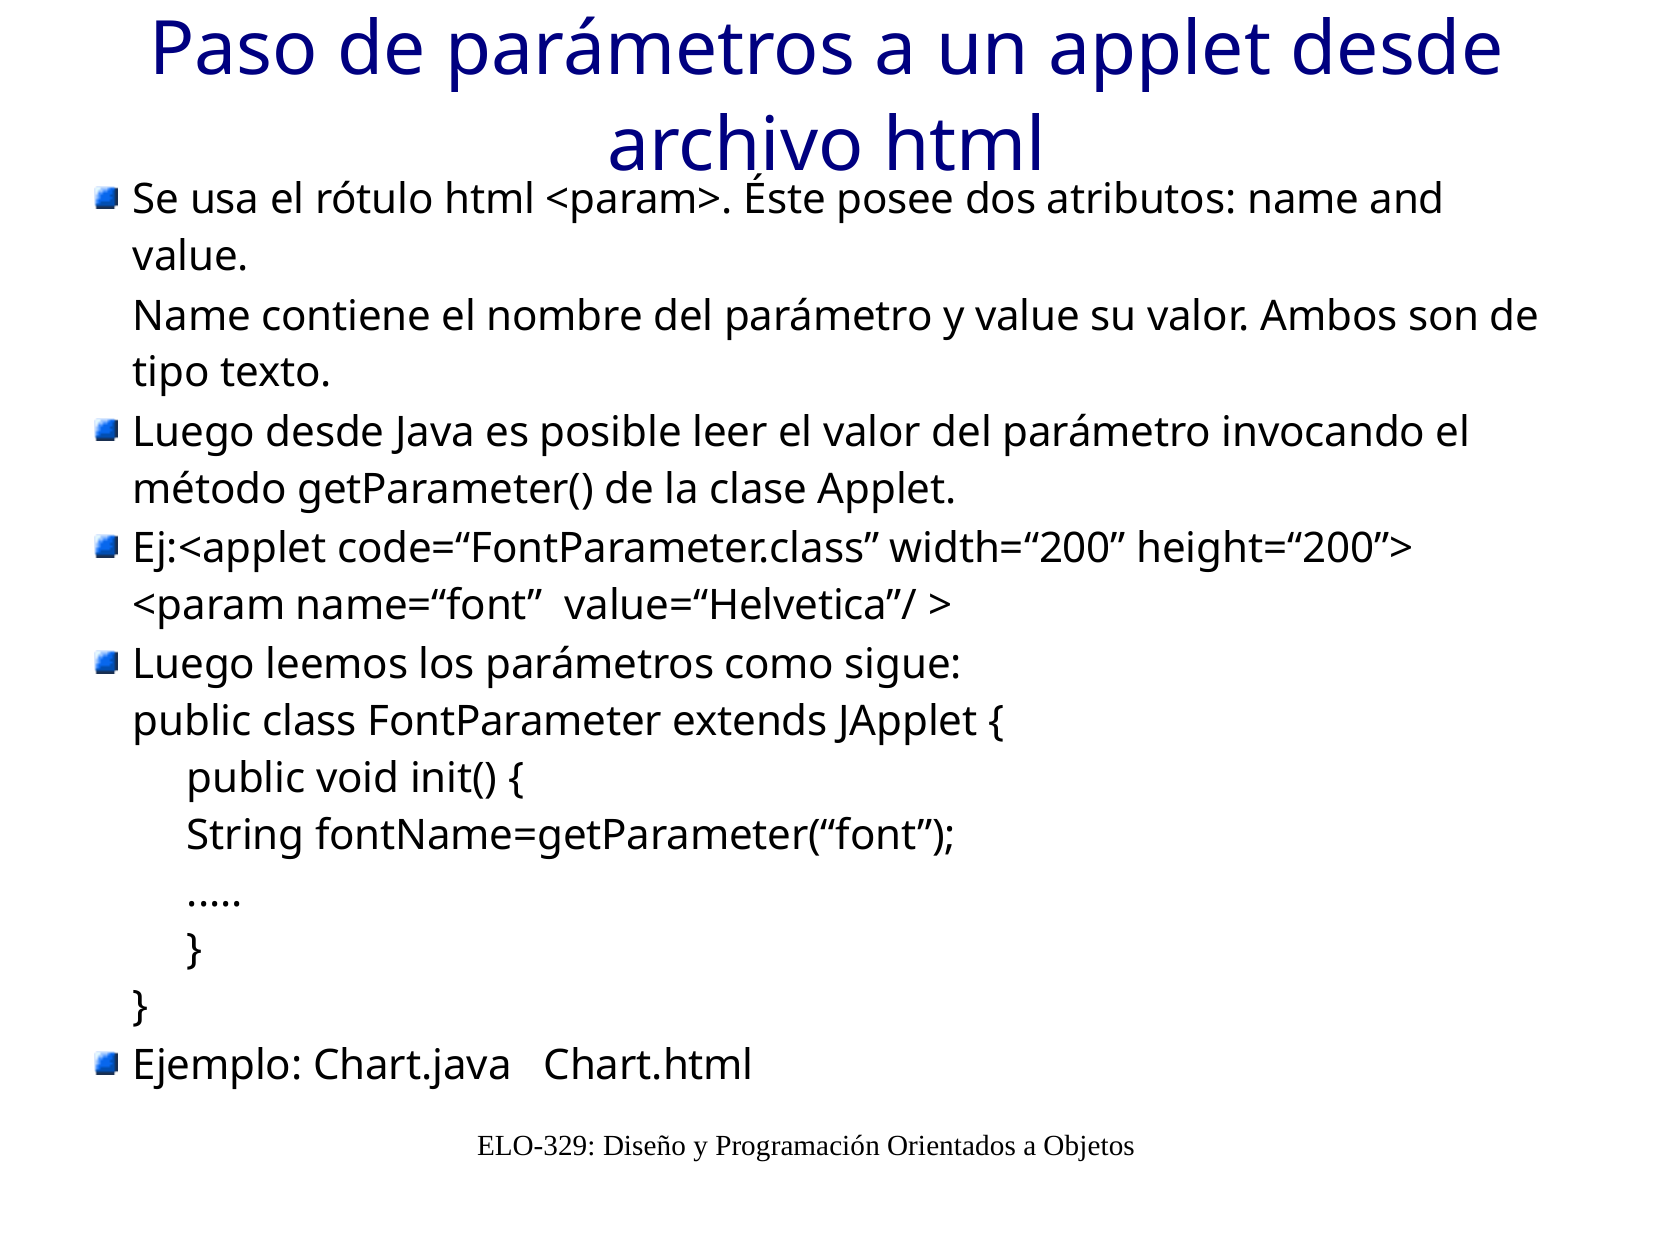

# Paso de parámetros a un applet desde archivo html
Se usa el rótulo html <param>. Éste posee dos atributos: name and value.
Name contiene el nombre del parámetro y value su valor. Ambos son de tipo texto.
Luego desde Java es posible leer el valor del parámetro invocando el método getParameter() de la clase Applet.
Ej:<applet code=“FontParameter.class” width=“200” height=“200”>
<param name=“font” value=“Helvetica”/ >
Luego leemos los parámetros como sigue:
public class FontParameter extends JApplet {
	public void init() {
		String fontName=getParameter(“font”);
		.....
	}
}
Ejemplo: Chart.java Chart.html